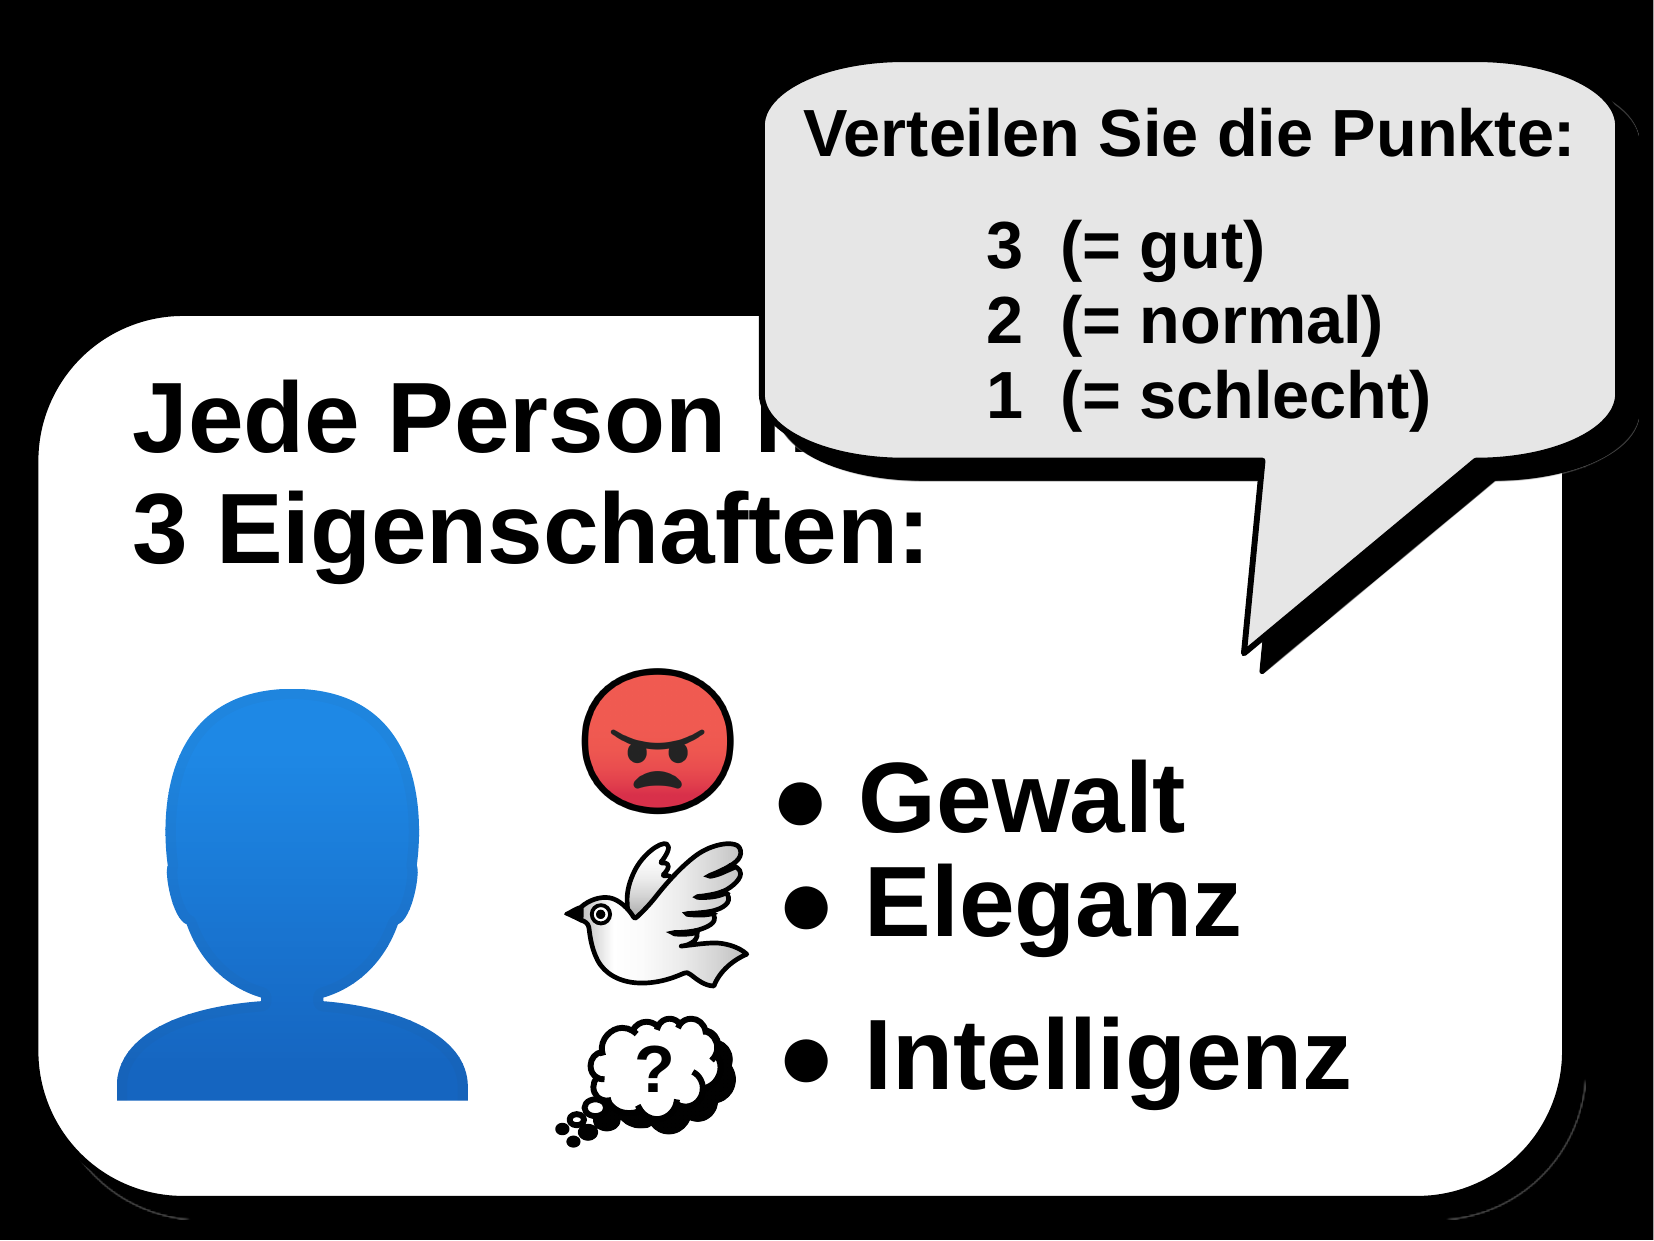

Verteilen Sie die Punkte:
3 (= gut)
2 (= normal)
1 (= schlecht)
Jede Person hat
3 Eigenschaften:
● Gewalt
● Eleganz
● Intelligenz
?